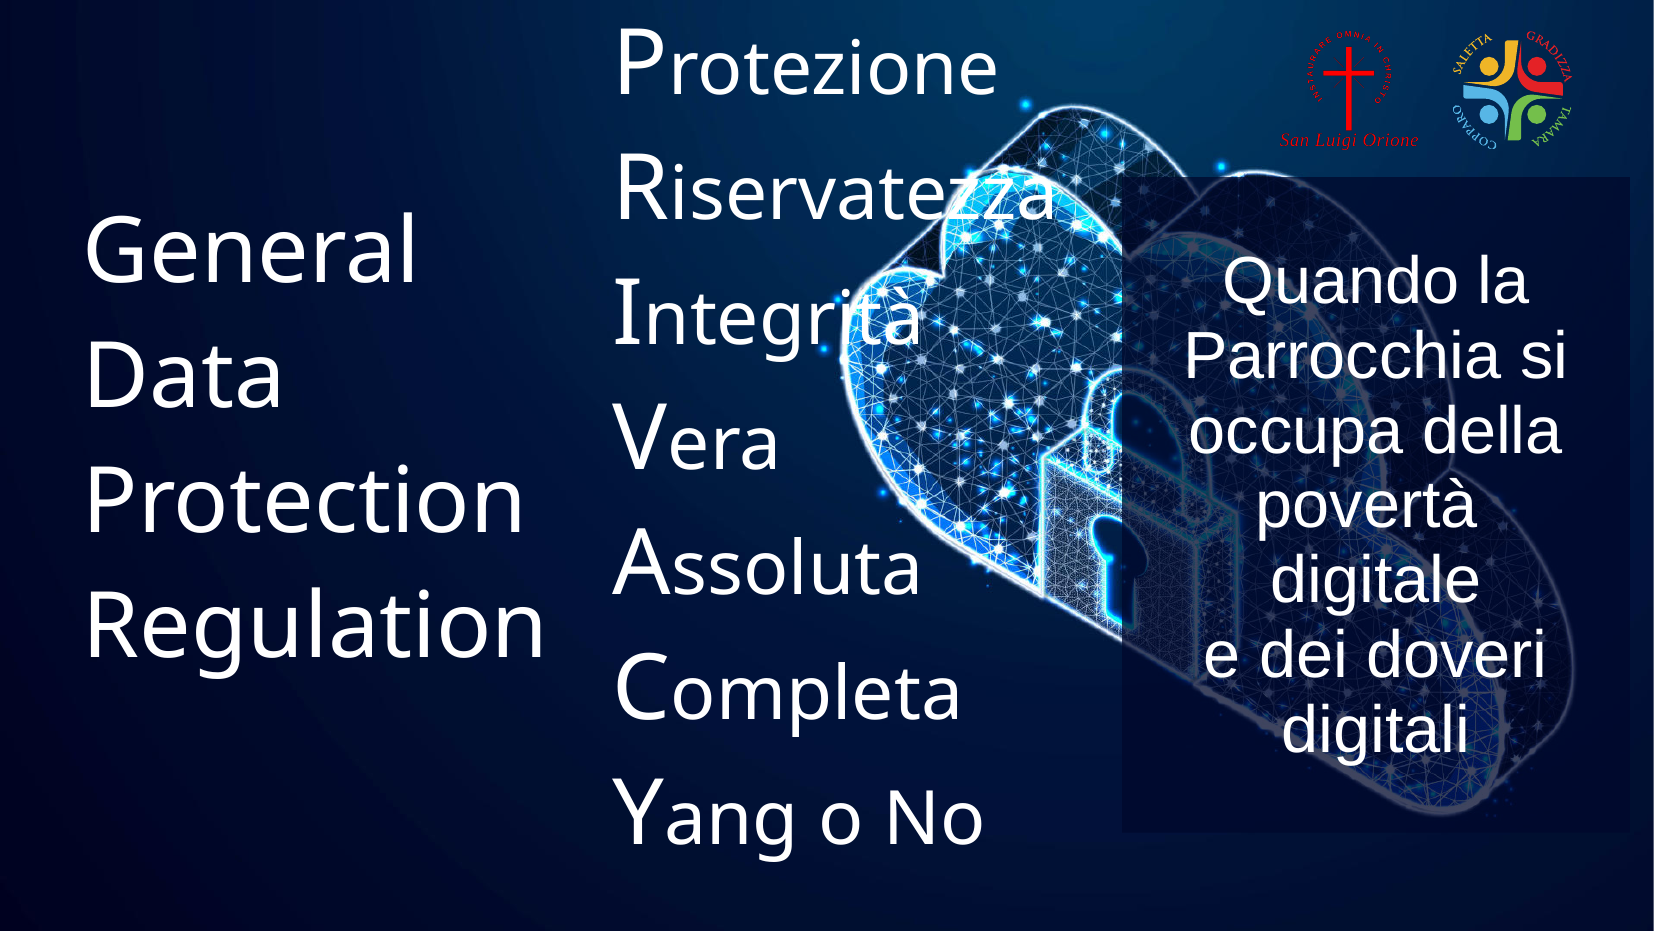

Protezione
Riservatezza
Integrità
Vera
Assoluta
Completa
Yang o No
# General Data Protection Regulation
Quando la Parrocchia si occupa della povertà
digitale
e dei doveri
digitali